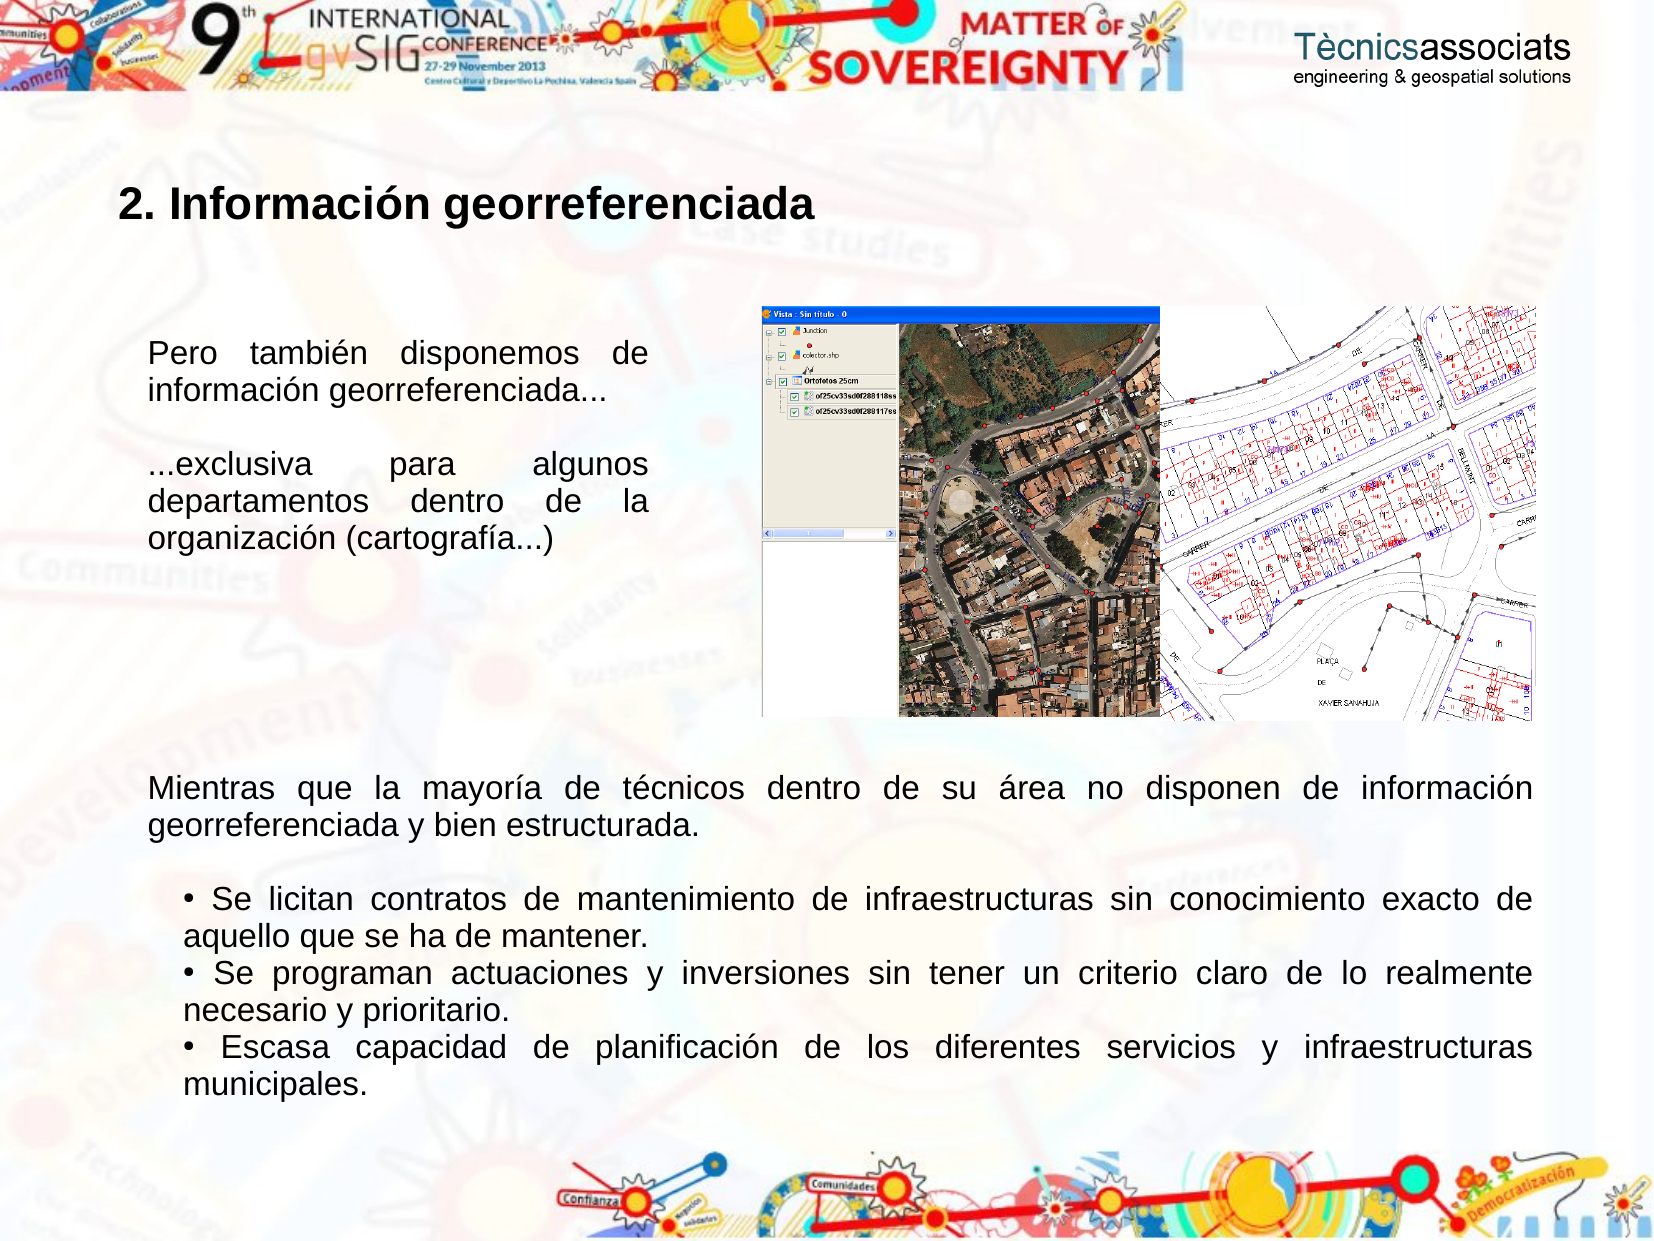

2. Información georreferenciada
Pero también disponemos de información georreferenciada...
...exclusiva para algunos departamentos dentro de la organización (cartografía...)
Mientras que la mayoría de técnicos dentro de su área no disponen de información georreferenciada y bien estructurada.
 Se licitan contratos de mantenimiento de infraestructuras sin conocimiento exacto de aquello que se ha de mantener.
 Se programan actuaciones y inversiones sin tener un criterio claro de lo realmente necesario y prioritario.
 Escasa capacidad de planificación de los diferentes servicios y infraestructuras municipales.